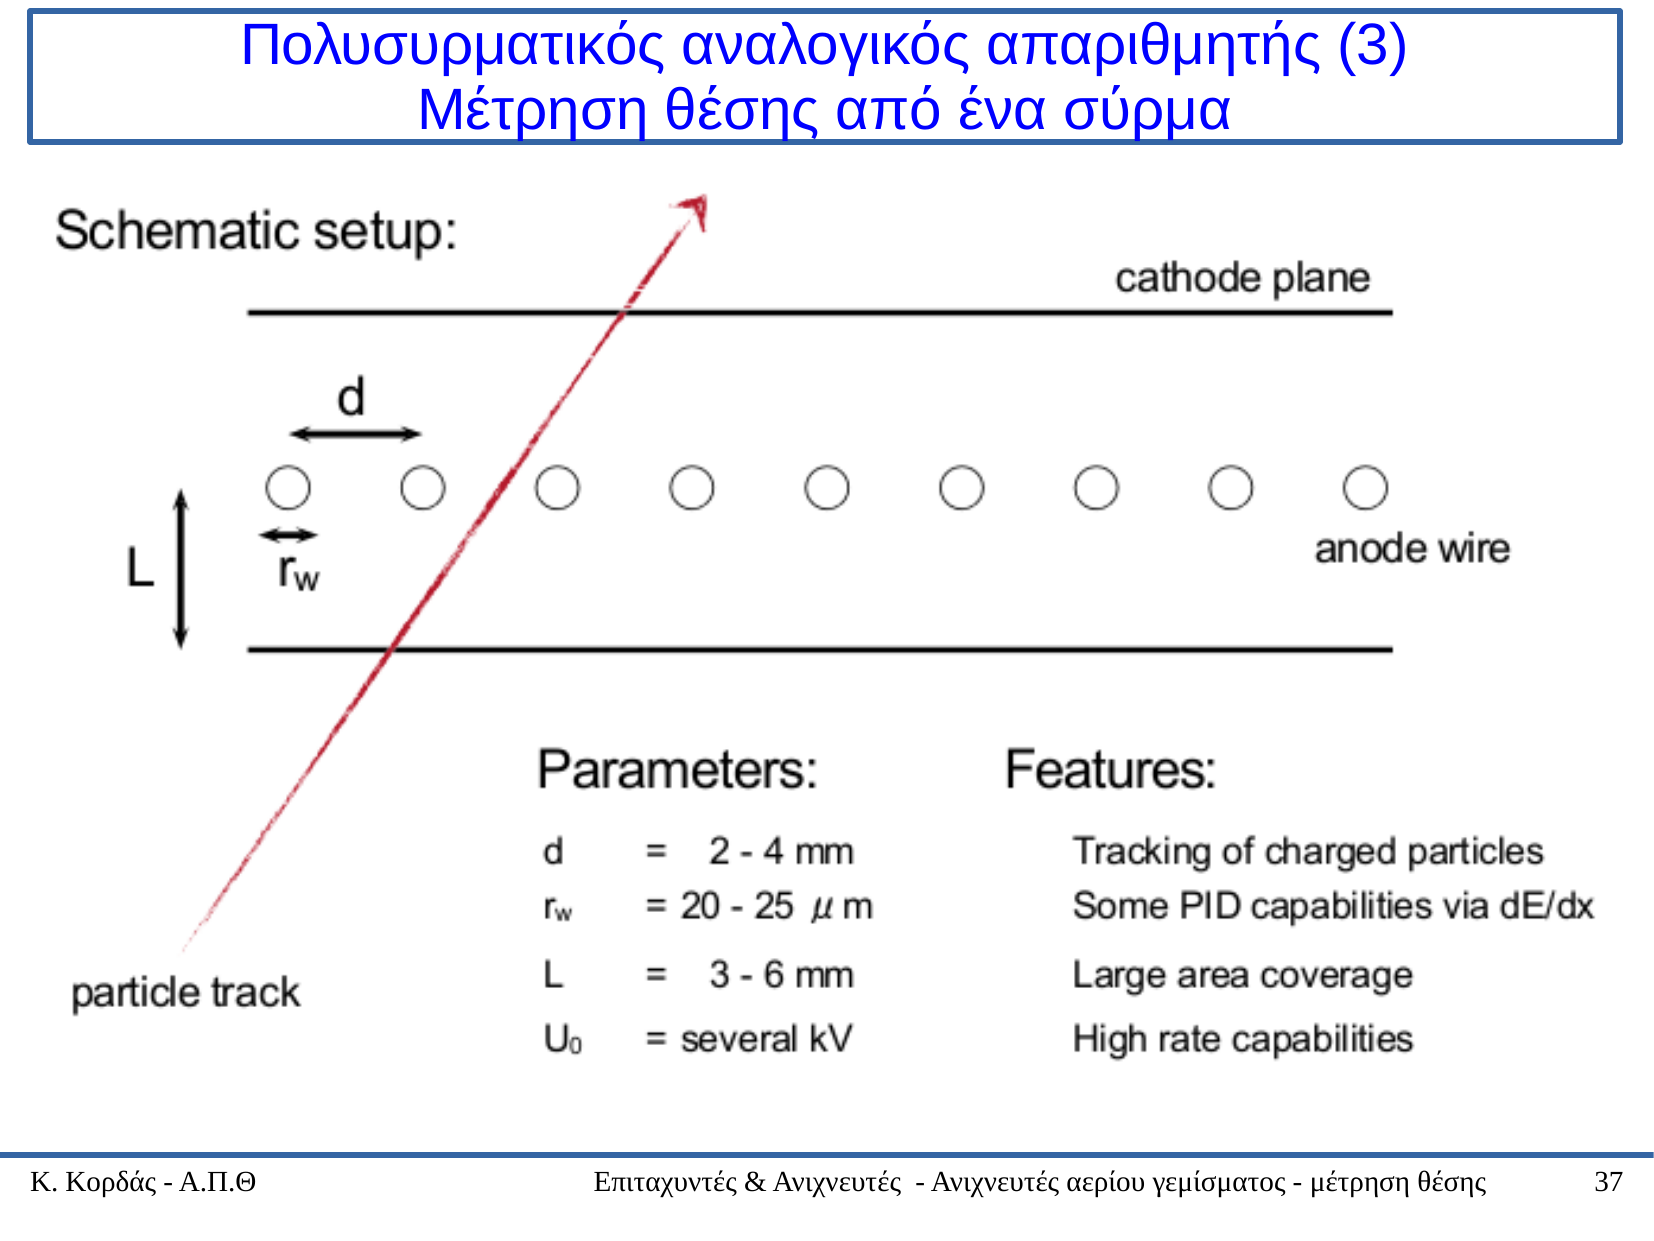

# Πολυσυρματικός αναλογικός απαριθμητής (3) Mέτρηση θέσης από ένα σύρμα
Κ. Κορδάς - Α.Π.Θ
Επιταχυντές & Ανιχνευτές - Ανιχνευτές αερίου γεμίσματος - μέτρηση θέσης
37